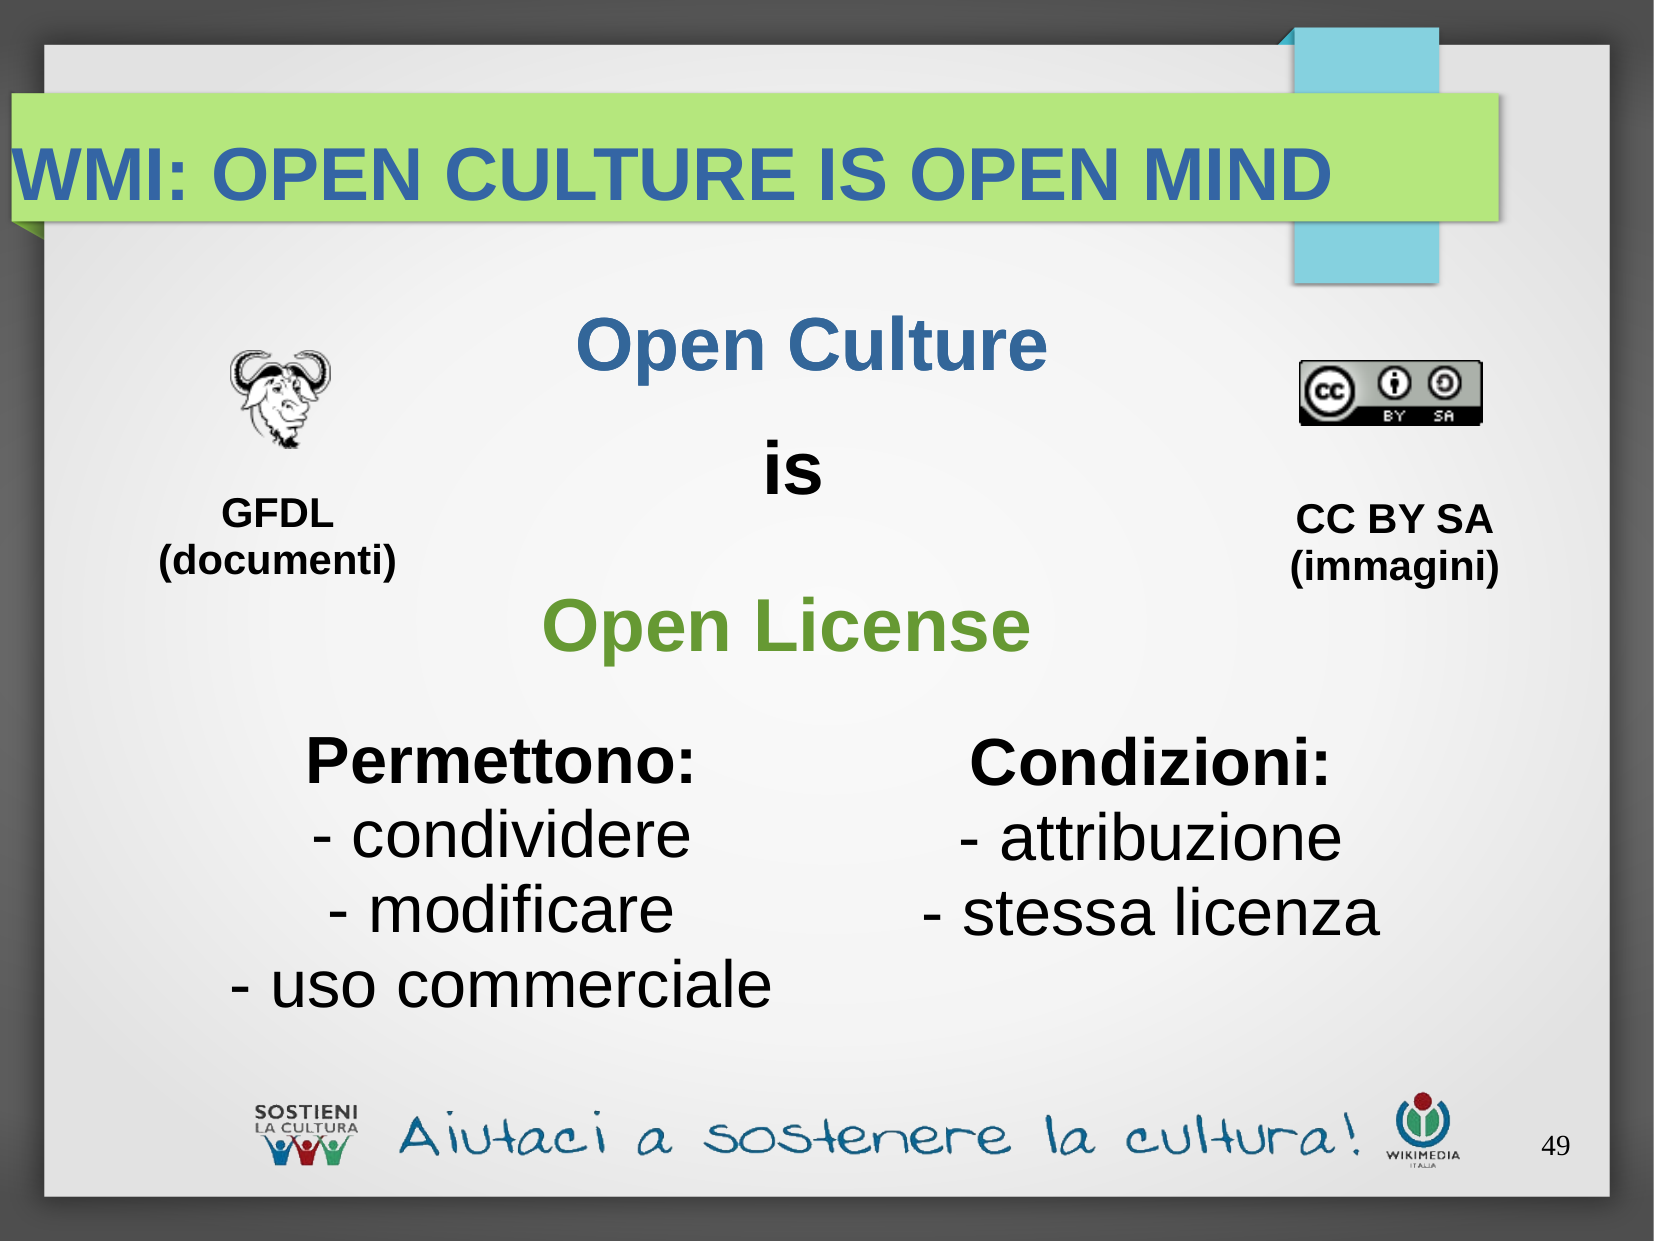

WMI: OPEN CULTURE IS OPEN MIND
Open Culture
Open Culture
is
GFDL (documenti)
CC BY SA
(immagini)
Open License
#
Condizioni:
- attribuzione
- stessa licenza
Permettono:
- condividere
- modificare
- uso commerciale
49